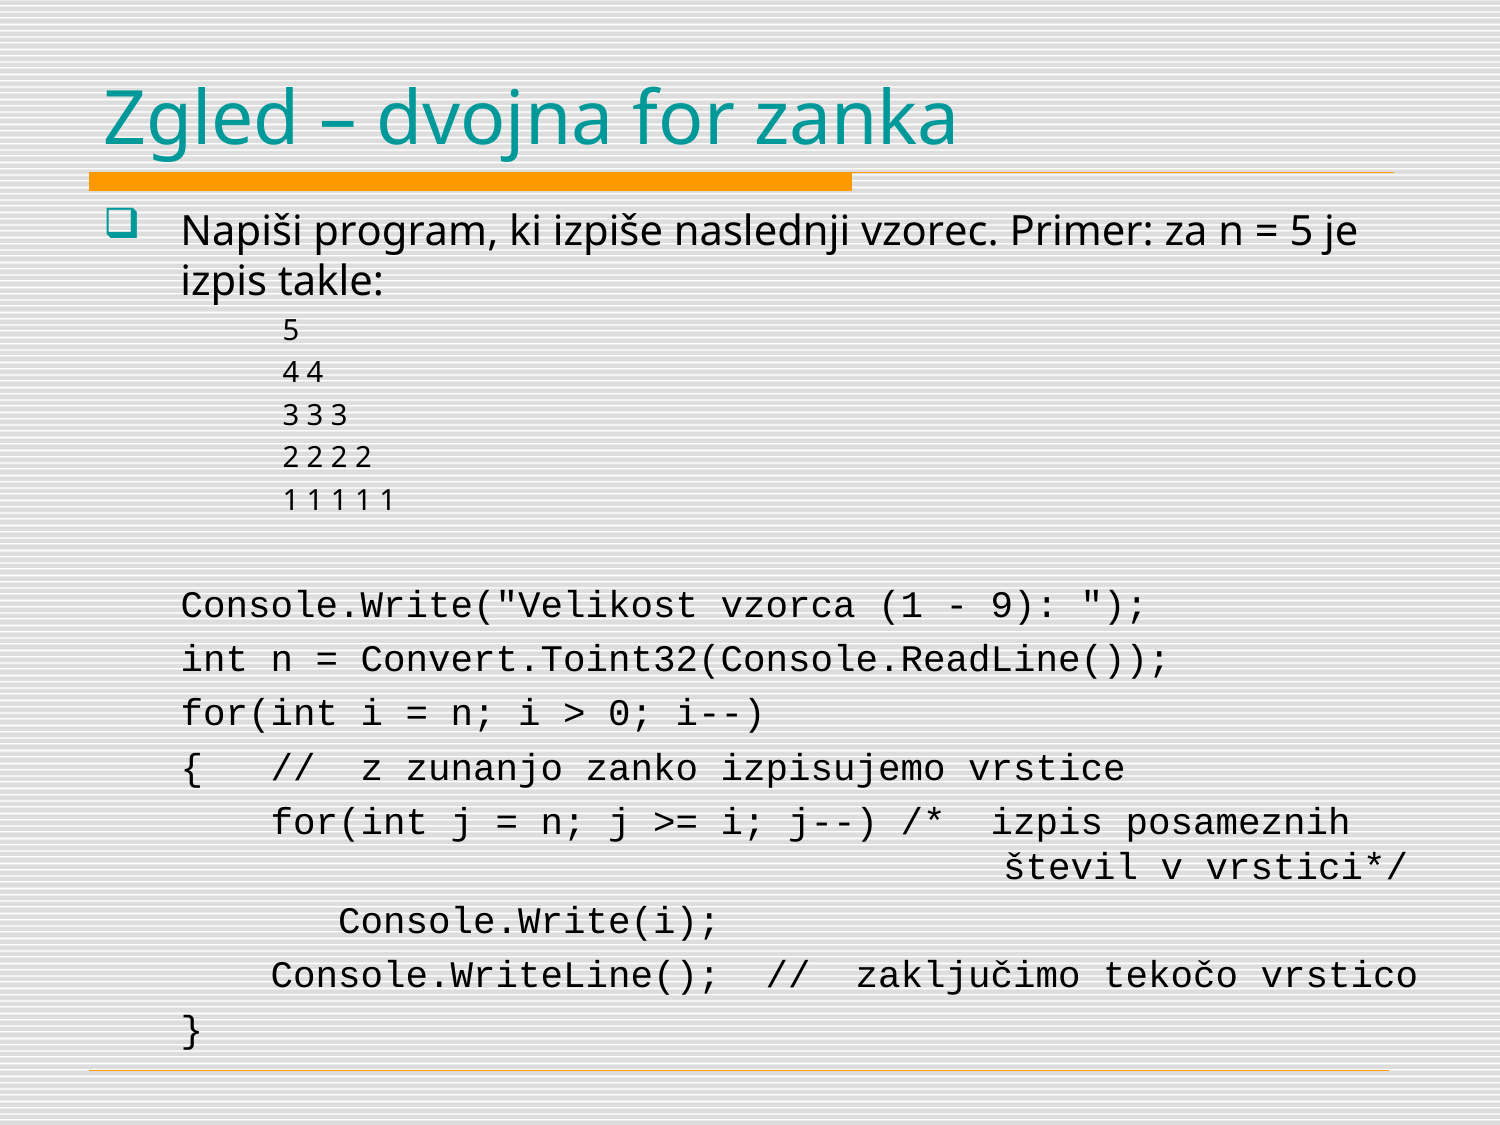

# Zgled – dvojna for zanka
Napiši program, ki izpiše naslednji vzorec. Primer: za n = 5 je izpis takle:
 5
 4 4
 3 3 3
 2 2 2 2
 1 1 1 1 1
Console.Write("Velikost vzorca (1 - 9): ");
int n = Convert.Toint32(Console.ReadLine());
for(int i = n; i > 0; i--)
{ // z zunanjo zanko izpisujemo vrstice
 for(int j = n; j >= i; j--) /* izpis posameznih 						števil v vrstici*/
 Console.Write(i);
 Console.WriteLine(); // zaključimo tekočo vrstico
}